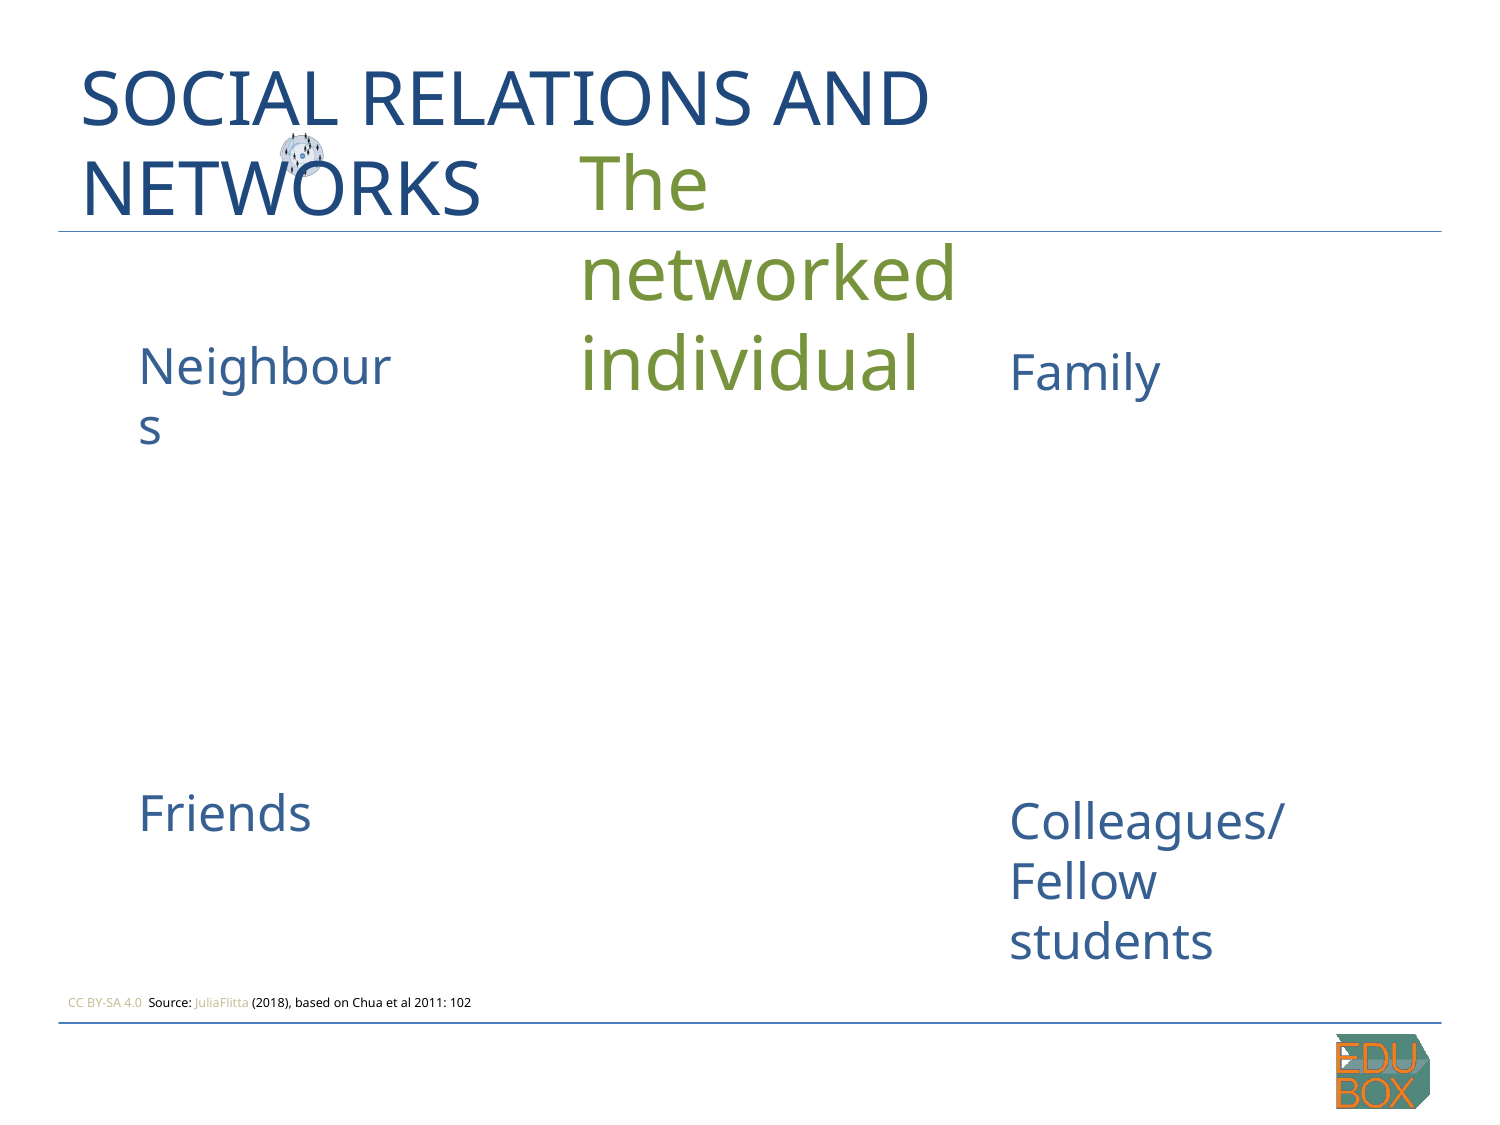

# SOCIAL RELATIONS AND NETWORKS
The networked individual
Neighbours
Family
Friends
Colleagues/ Fellow students
CC BY-SA 4.0 Source: JuliaFlitta (2018), based on Chua et al 2011: 102